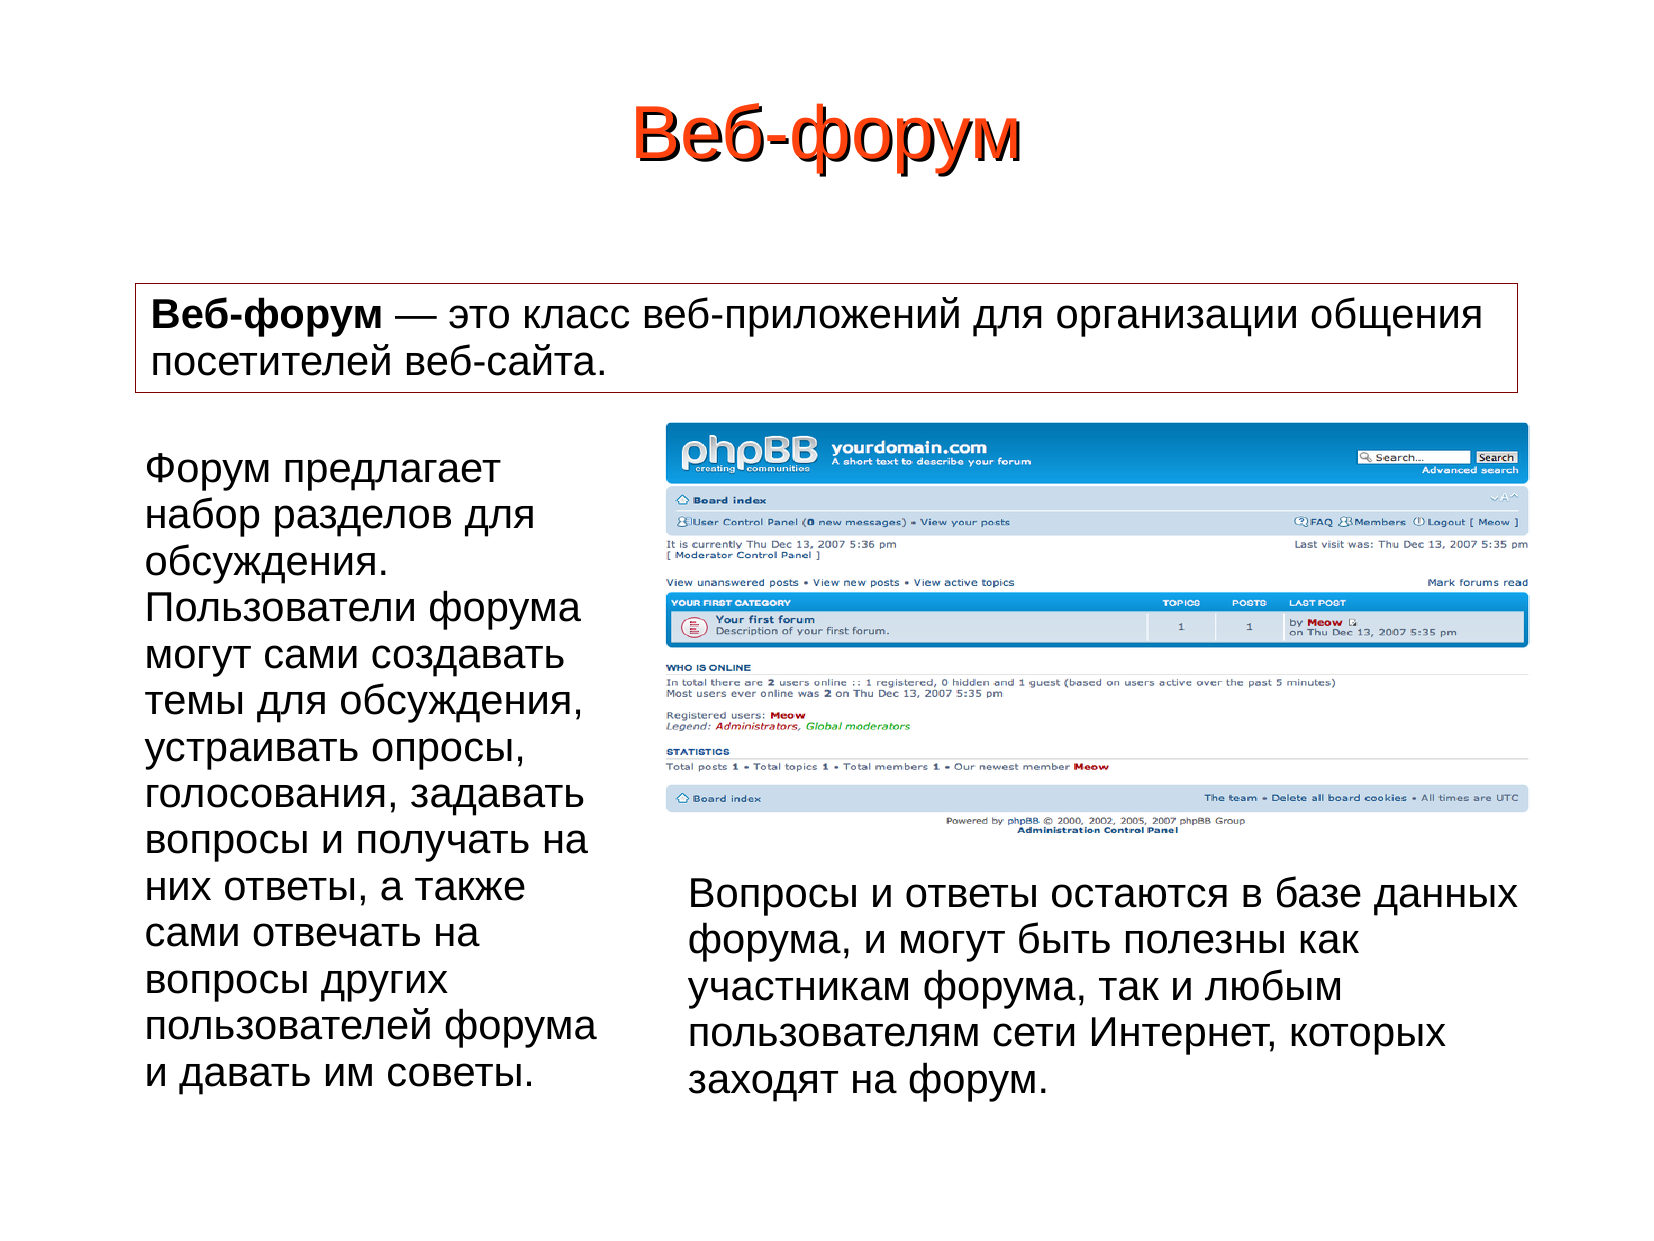

Веб-форум
Веб-форум — это класс веб-приложений для организации общения посетителей веб-сайта.
Форум предлагает набор разделов для обсуждения. Пользователи форума могут сами создавать темы для обсуждения, устраивать опросы, голосования, задавать вопросы и получать на них ответы, а также сами отвечать на вопросы других пользователей форума и давать им советы.
Вопросы и ответы остаются в базе данных форума, и могут быть полезны как участникам форума, так и любым пользователям сети Интернет, которых заходят на форум.